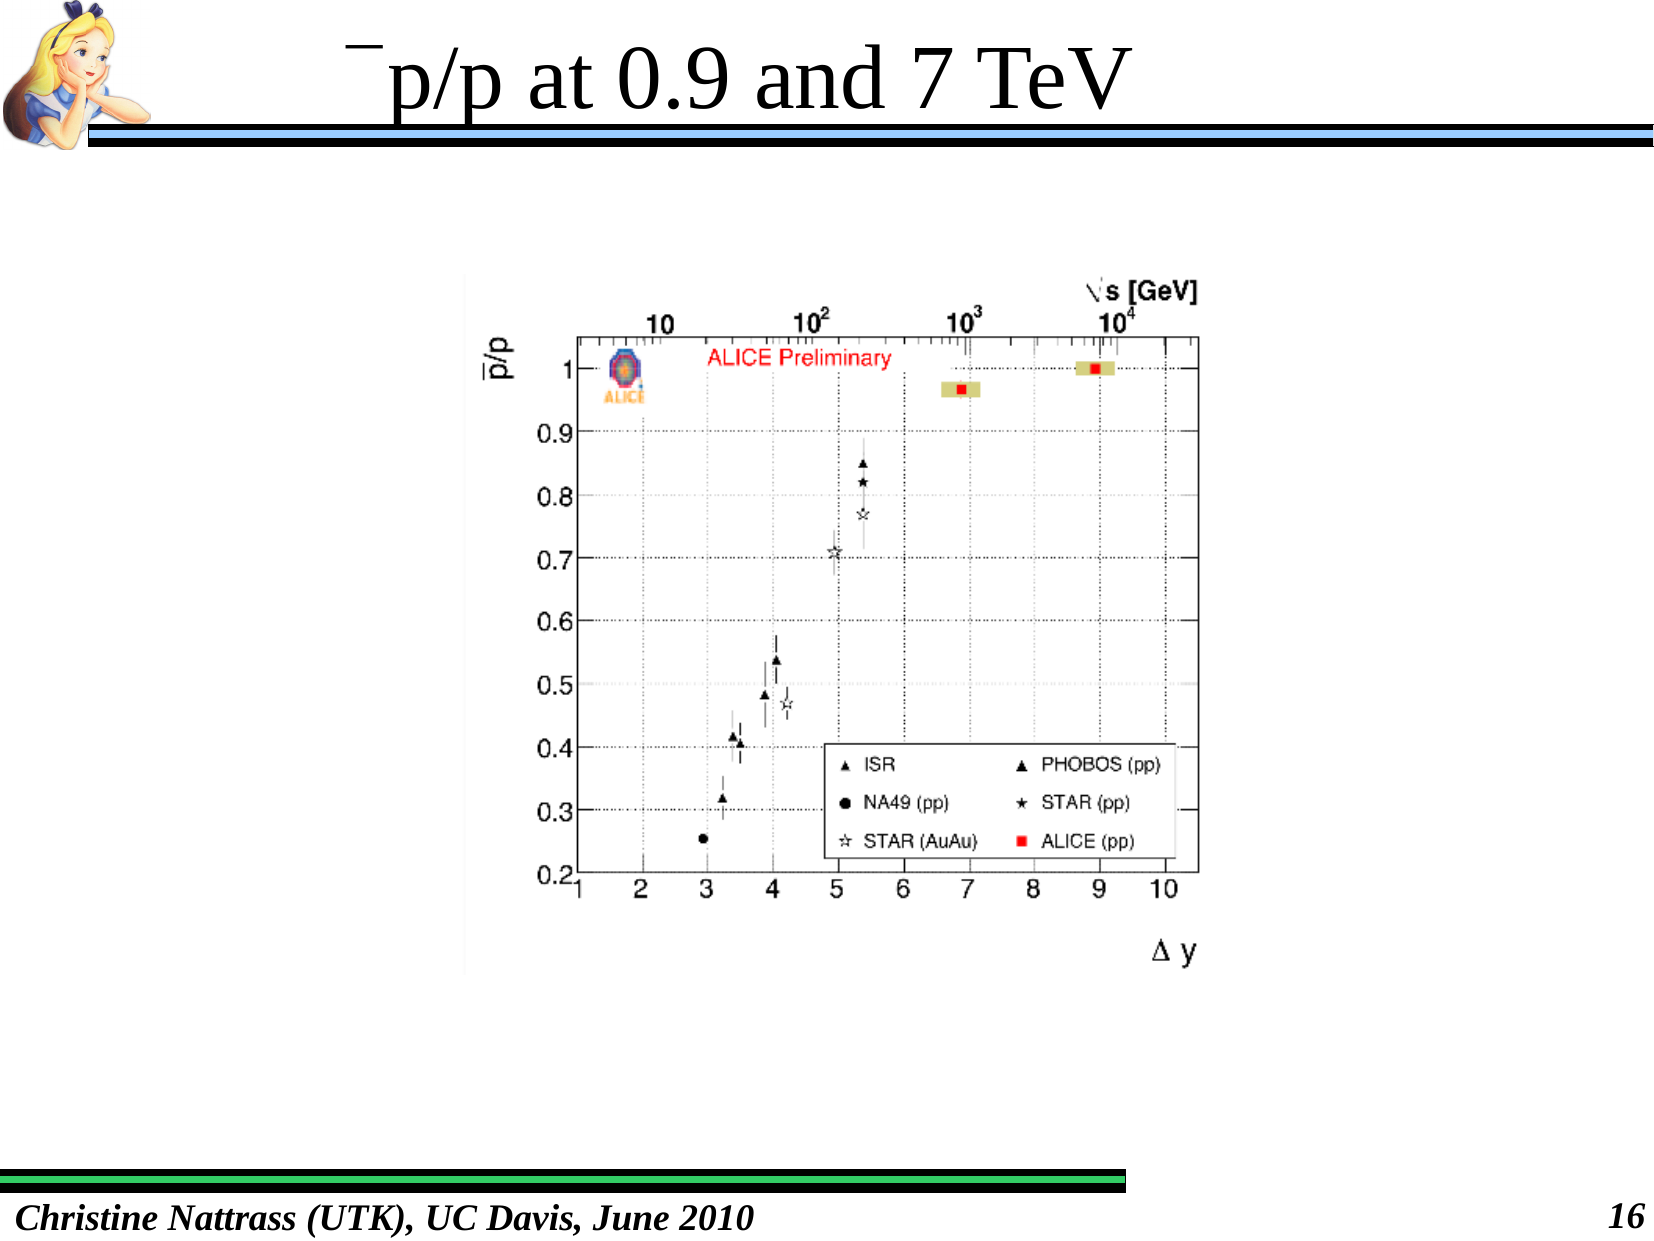

# p/p at 0.9 and 7 TeV